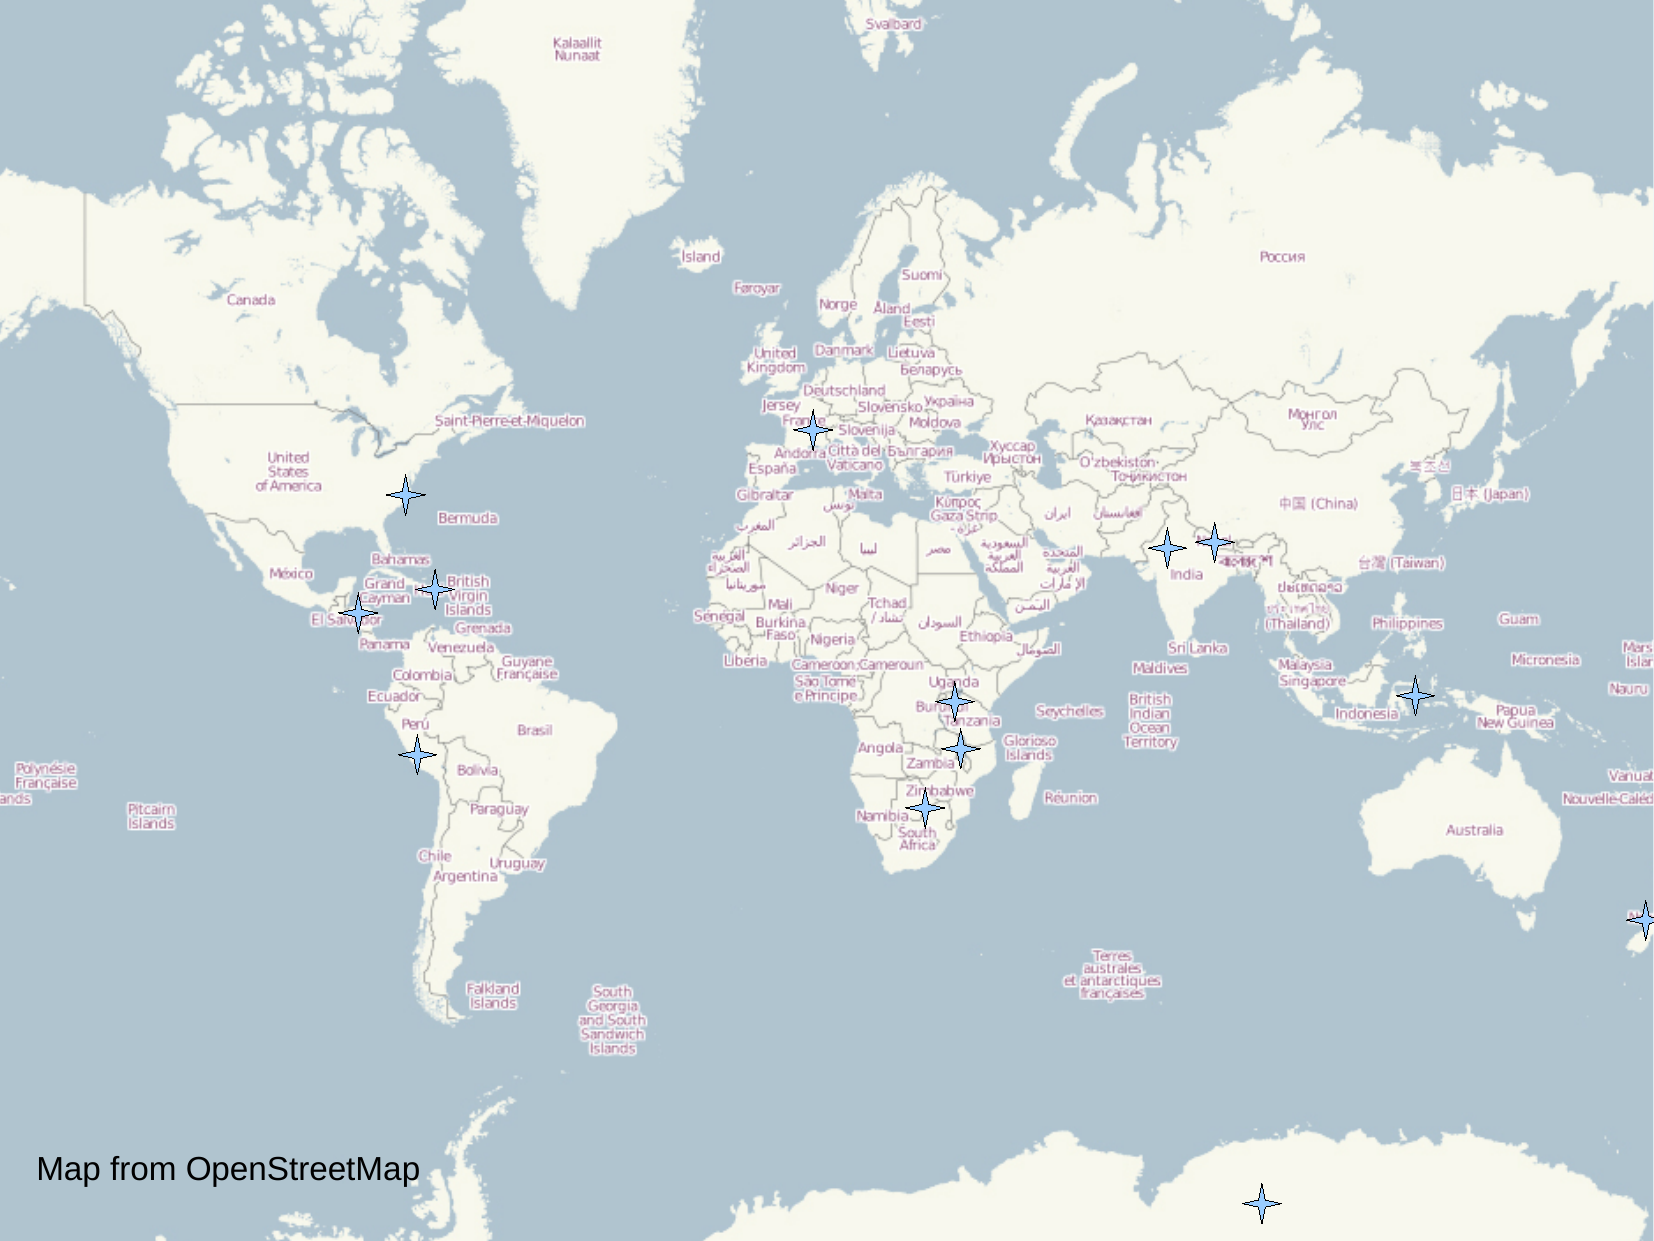

# Introduce Red Hat
MAP
Create an agenda slide for the presentation (26pt).
Outline what you're going to tell the audience (26pt).
Prepare the audience for a call to action at the end of the presentation (22pt).
Map from OpenStreetMap